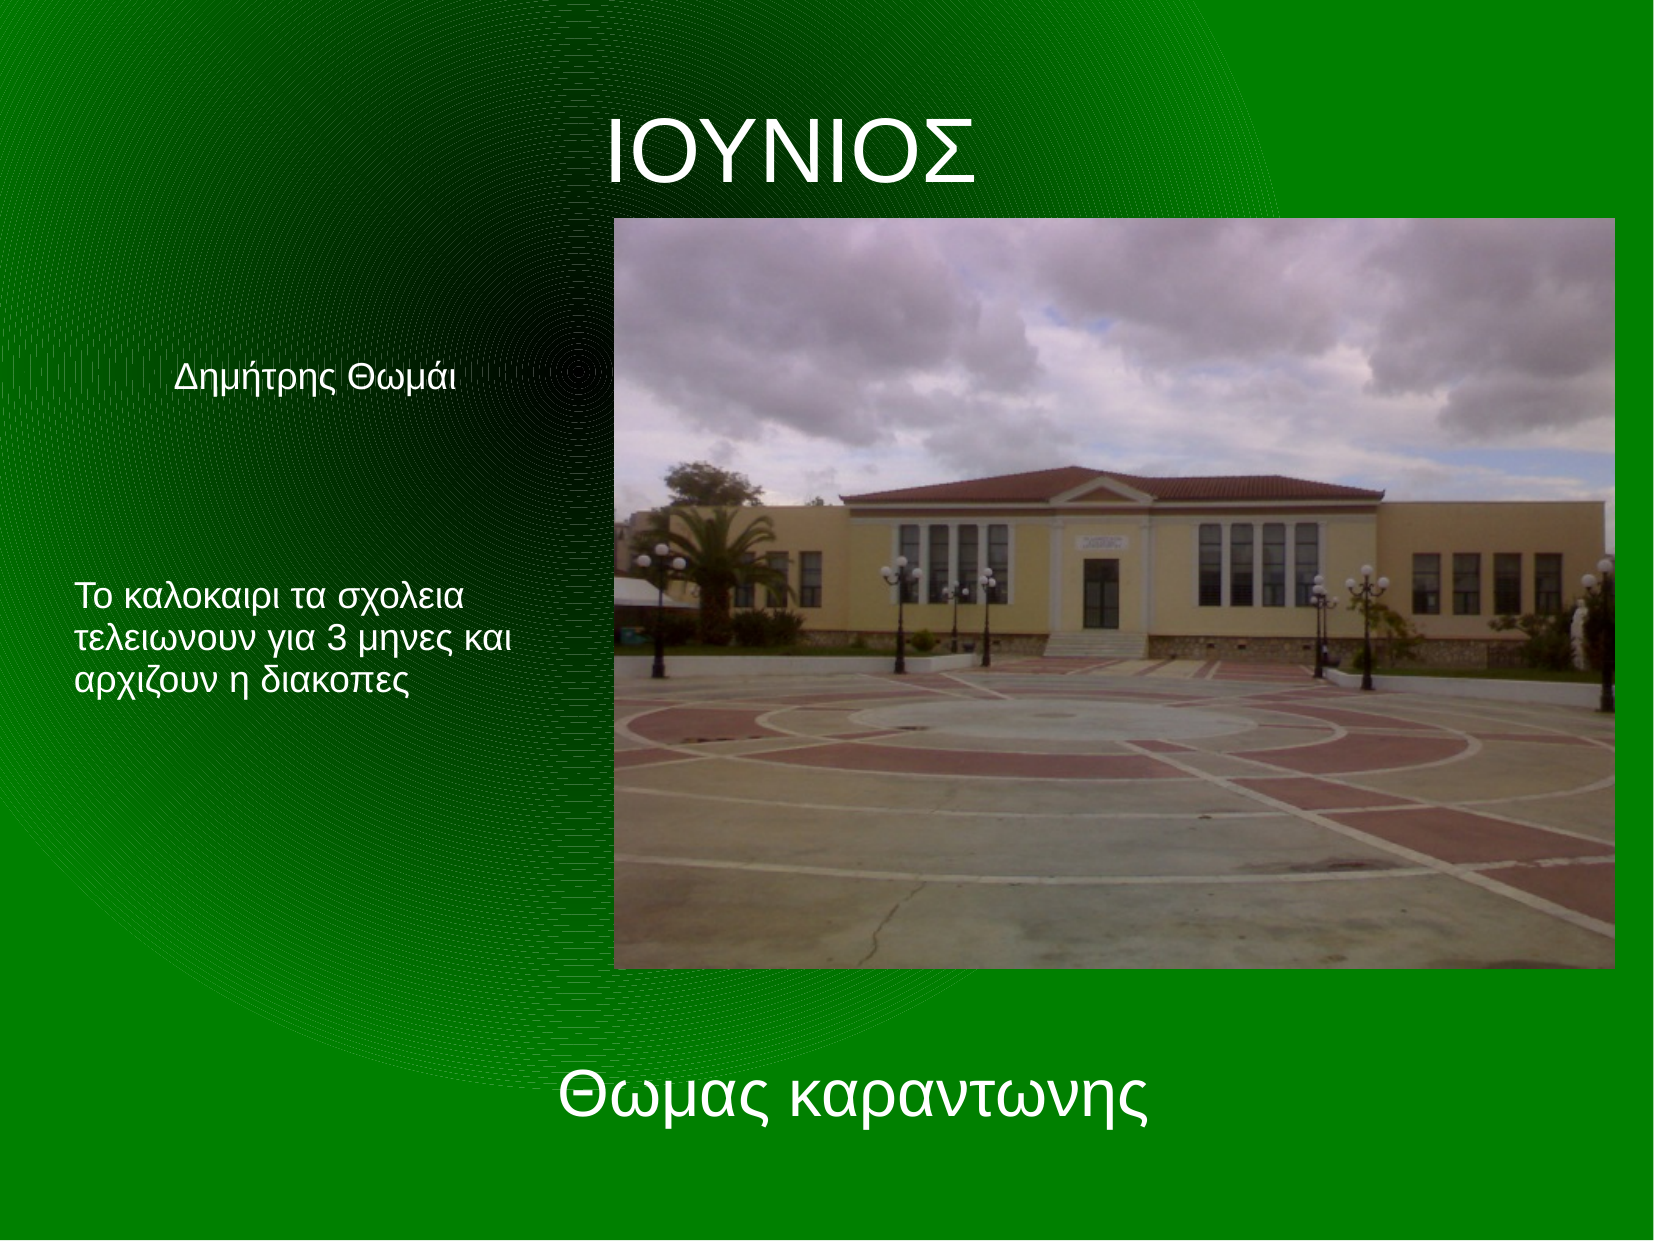

# ΙΟΥΝΙΟΣ
Δημήτρης Θωμάι
Το καλοκαιρι τα σχολεια τελειωνουν για 3 μηνες και αρχιζουν η διακοπες
Θωμας καραντωνης